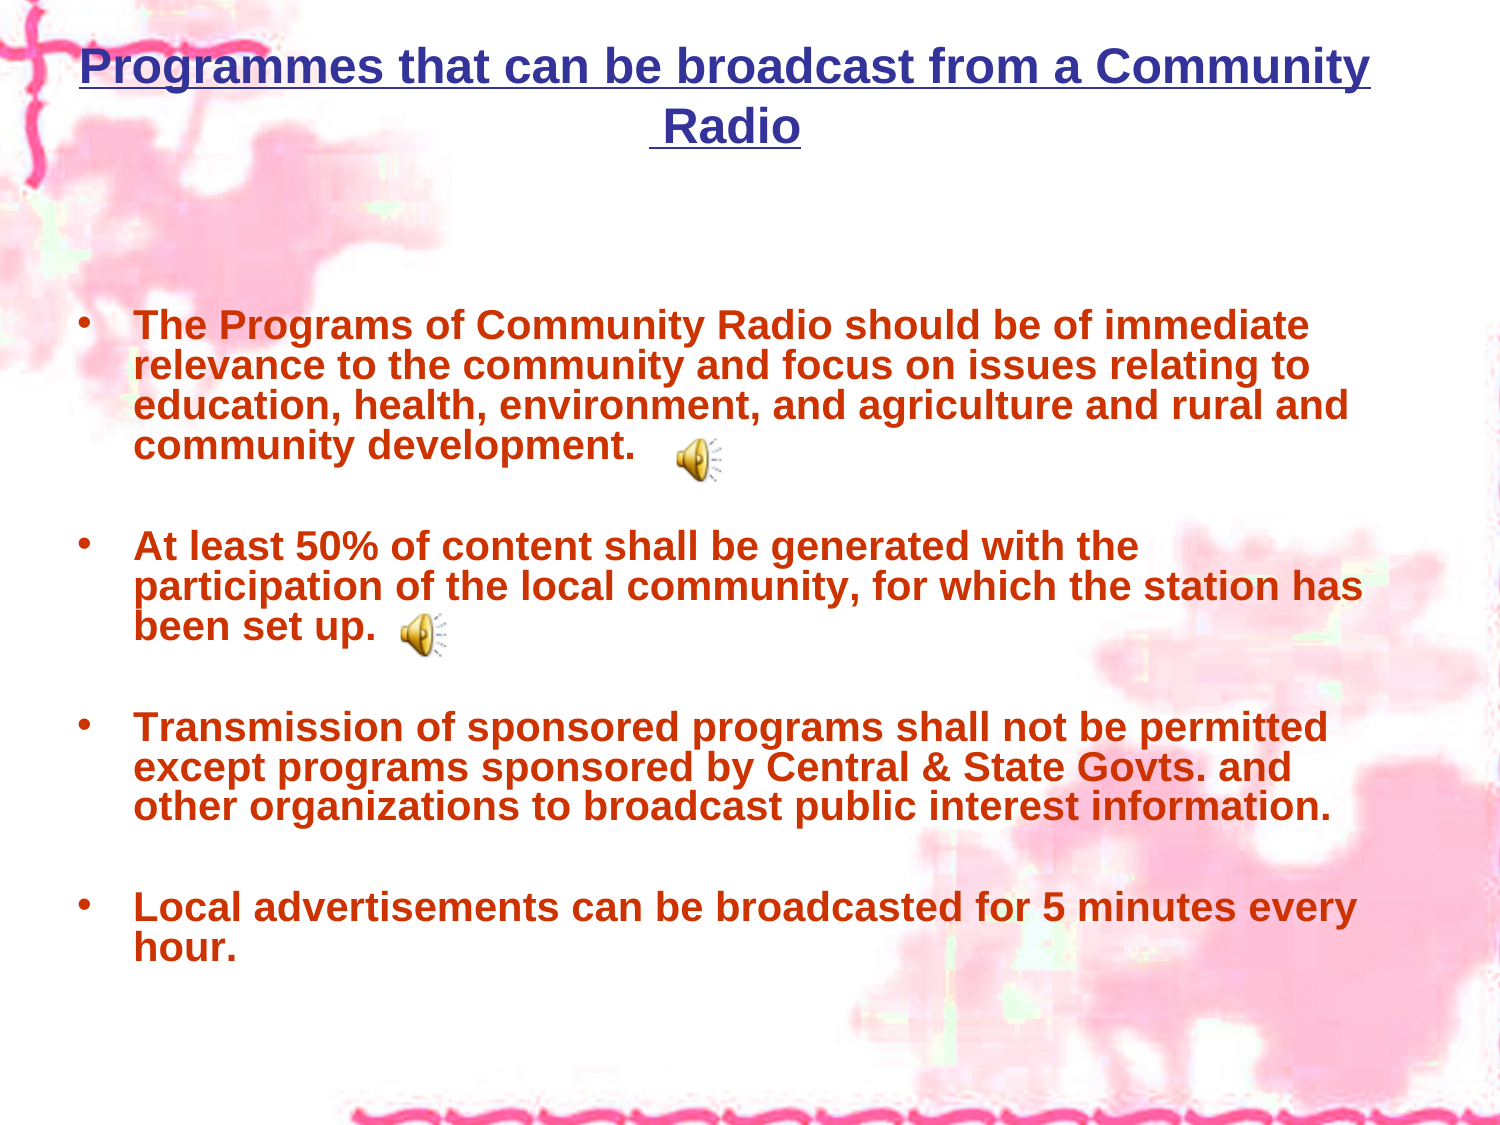

# Programmes that can be broadcast from a Community Radio
The Programs of Community Radio should be of immediate relevance to the community and focus on issues relating to education, health, environment, and agriculture and rural and community development.
At least 50% of content shall be generated with the participation of the local community, for which the station has been set up.
Transmission of sponsored programs shall not be permitted except programs sponsored by Central & State Govts. and other organizations to broadcast public interest information.
Local advertisements can be broadcasted for 5 minutes every hour.